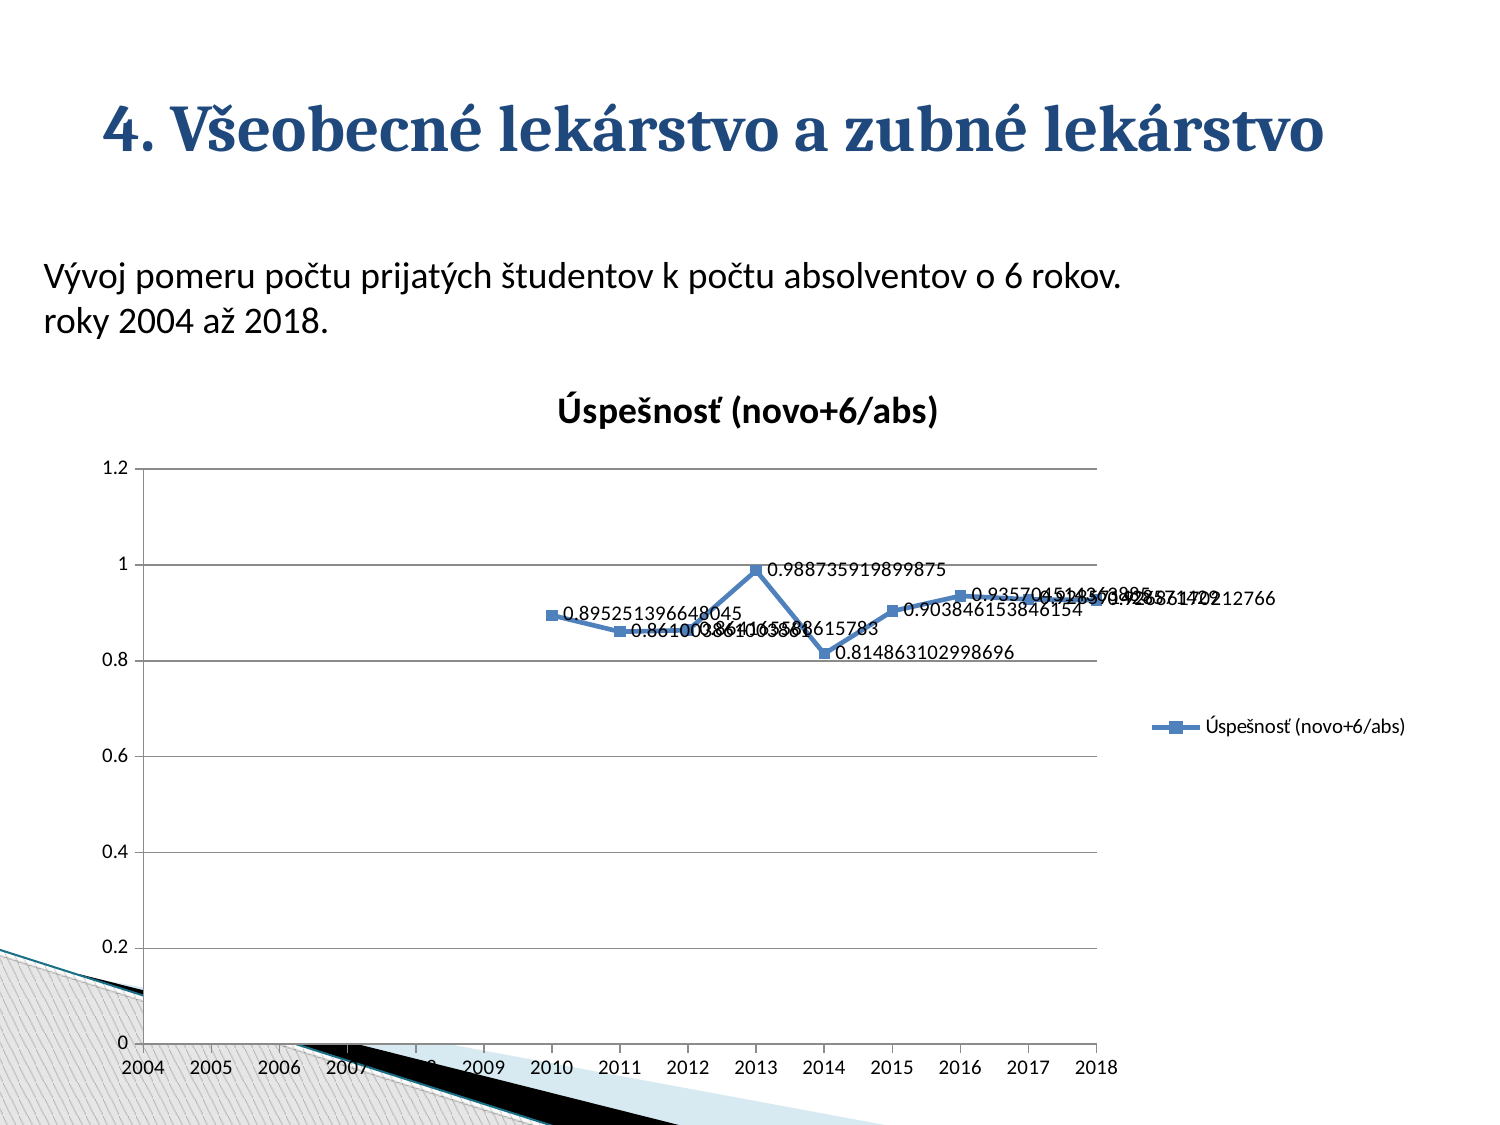

# 4. Všeobecné lekárstvo a zubné lekárstvo
Vývoj pomeru počtu prijatých študentov k počtu absolventov o 6 rokov.
roky 2004 až 2018.
### Chart: Úspešnosť (novo+6/abs)
| Category | Úspešnosť (novo+6/abs) |
|---|---|
| 2004 | None |
| 2005 | None |
| 2006 | None |
| 2007 | None |
| 2008 | None |
| 2009 | None |
| 2010 | 0.895251396648045 |
| 2011 | 0.861003861003861 |
| 2012 | 0.864165588615783 |
| 2013 | 0.988735919899875 |
| 2014 | 0.814863102998696 |
| 2015 | 0.903846153846154 |
| 2016 | 0.935704514363885 |
| 2017 | 0.928571428571429 |
| 2018 | 0.92686170212766 |